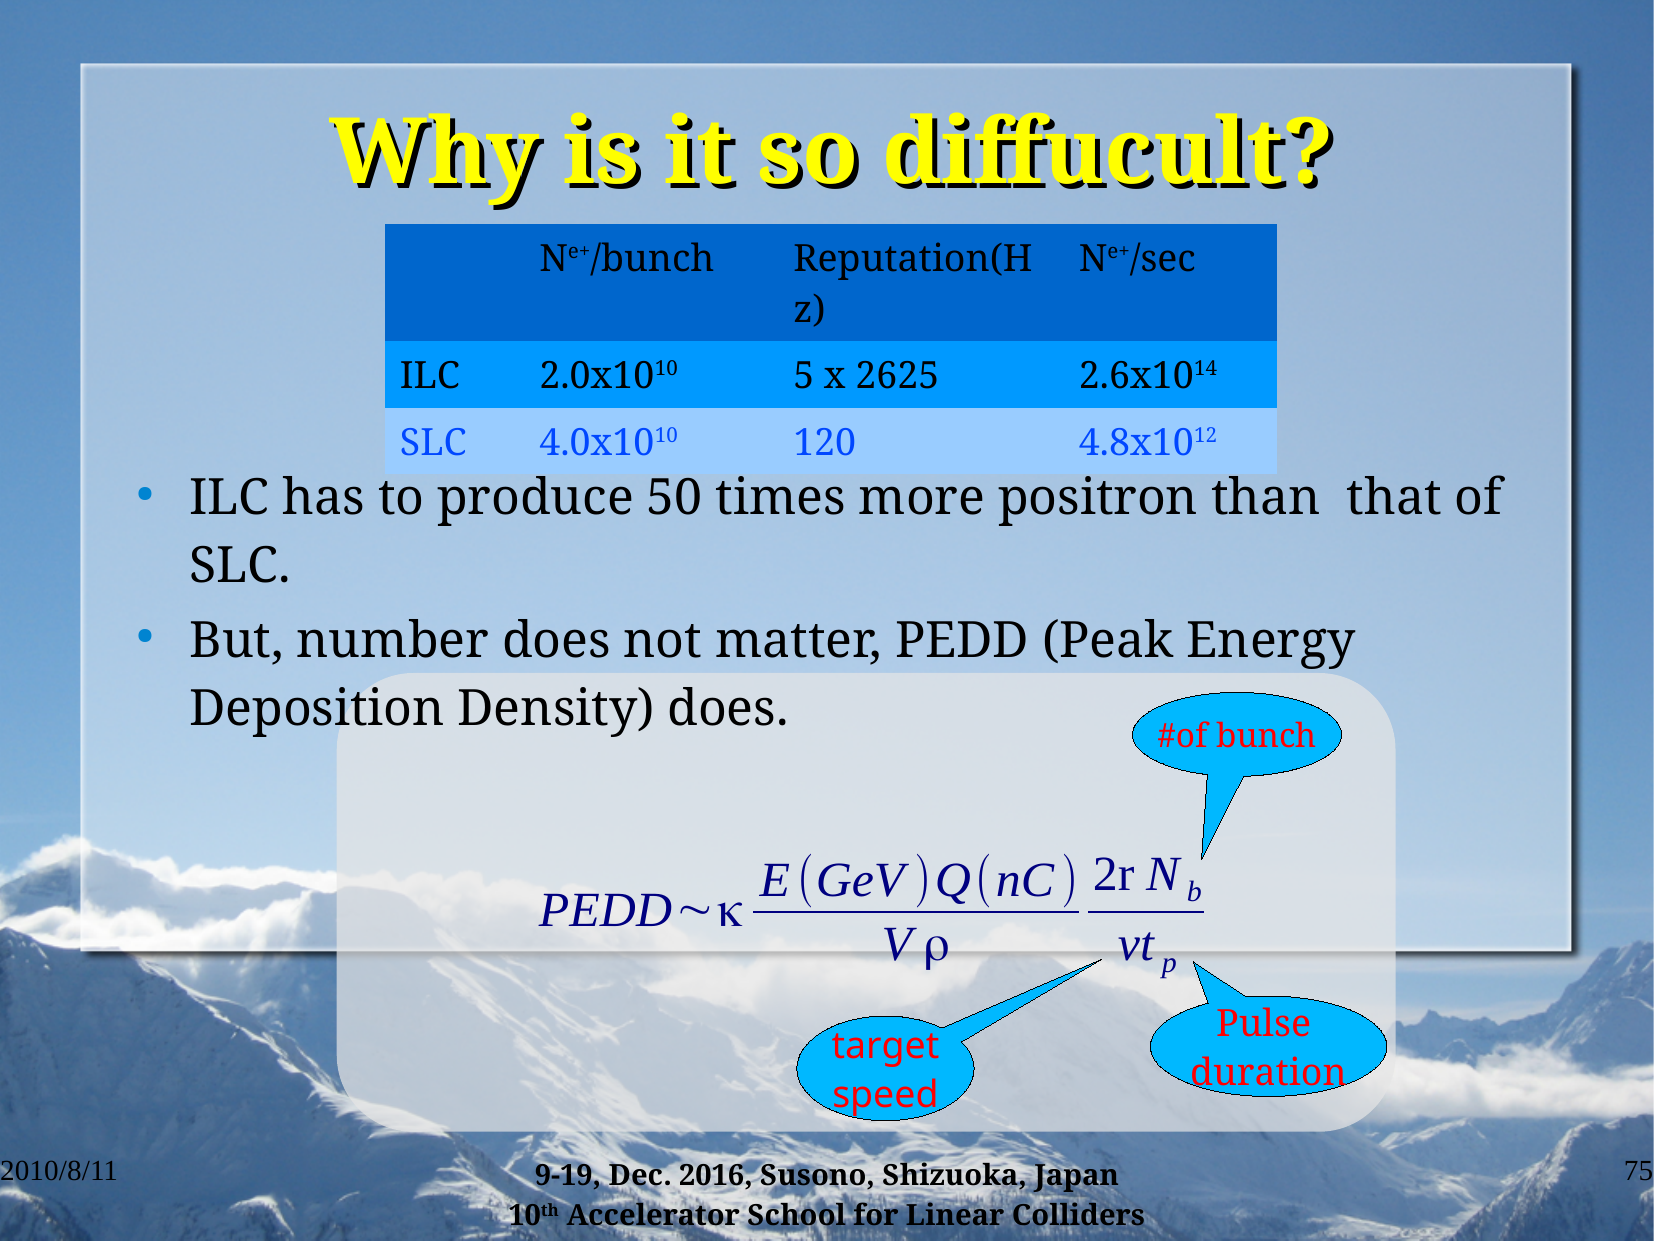

# Why is it so diffucult?
| | Ne+/bunch | Reputation(Hz) | Ne+/sec |
| --- | --- | --- | --- |
| ILC | 2.0x1010 | 5 x 2625 | 2.6x1014 |
| SLC | 4.0x1010 | 120 | 4.8x1012 |
ILC has to produce 50 times more positron than that of SLC.
But, number does not matter, PEDD (Peak Energy Deposition Density) does.
#of bunch
Pulse
duration
target
speed
2010/8/11
75